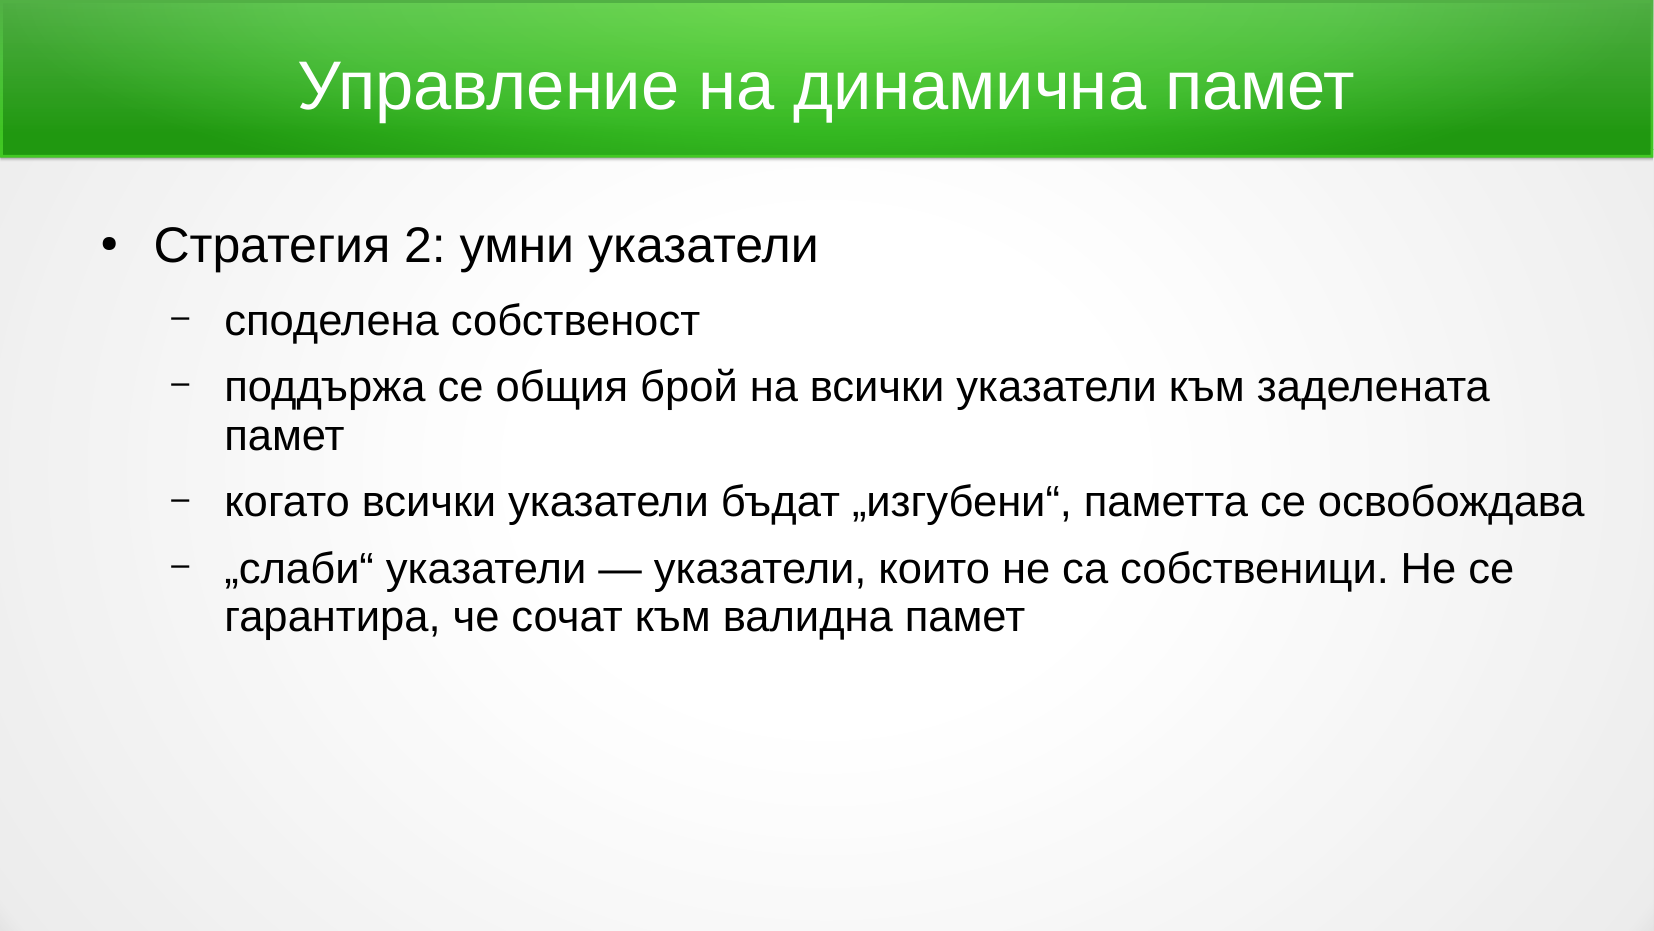

# Управление на динамична памет
Стратегия 2: умни указатели
споделена собственост
поддържа се общия брой на всички указатели към заделената памет
когато всички указатели бъдат „изгубени“, паметта се освобождава
„слаби“ указатели — указатели, които не са собственици. Не се гарантира, че сочат към валидна памет